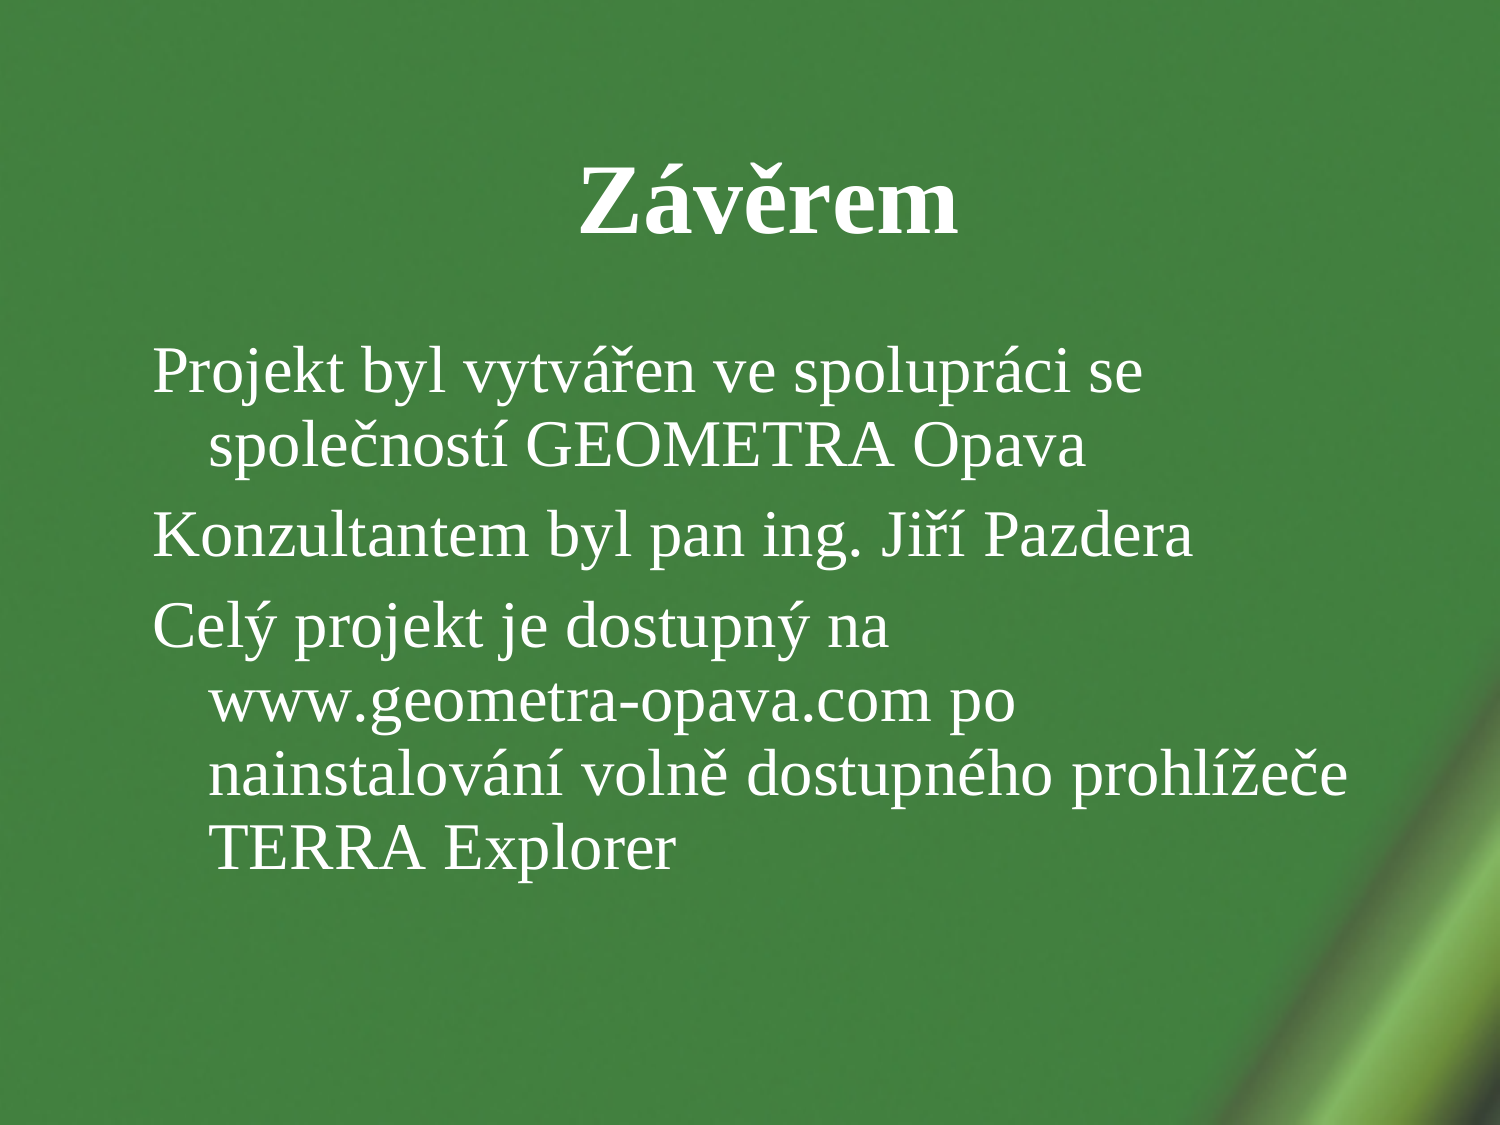

# Závěrem
Projekt byl vytvářen ve spolupráci se společností GEOMETRA Opava
Konzultantem byl pan ing. Jiří Pazdera
Celý projekt je dostupný na www.geometra-opava.com po nainstalování volně dostupného prohlížeče TERRA Explorer